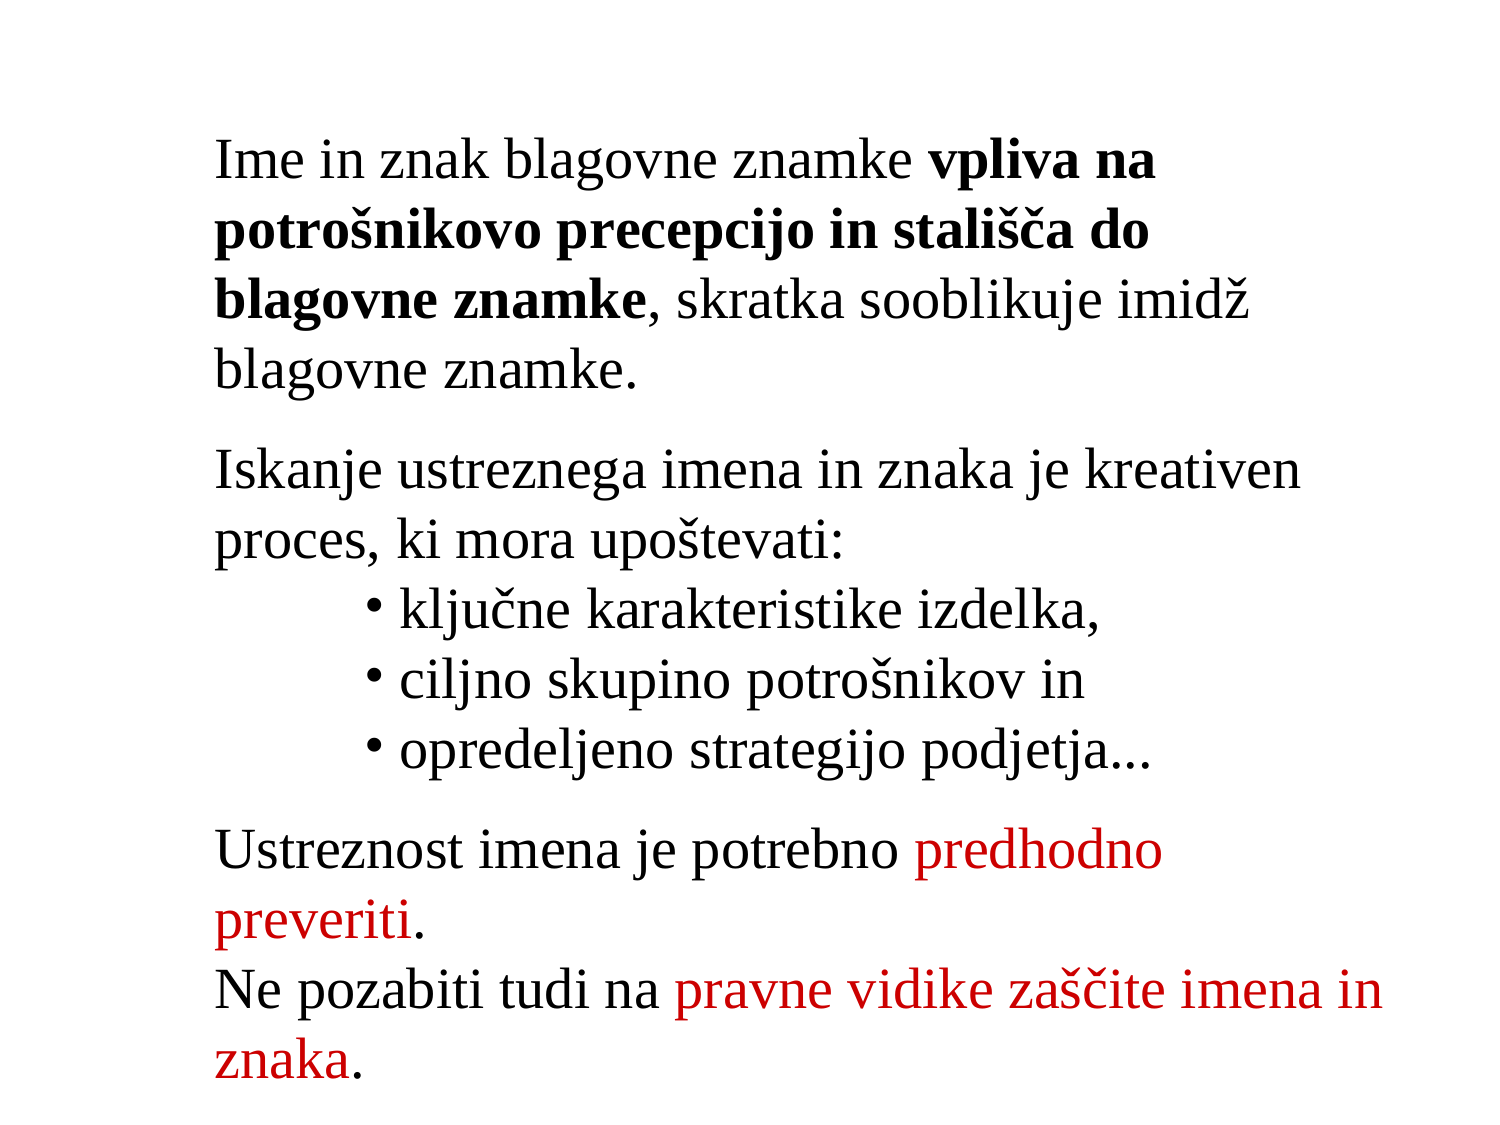

Ime in znak blagovne znamke vpliva na potrošnikovo precepcijo in stališča do blagovne znamke, skratka sooblikuje imidž blagovne znamke.
Iskanje ustreznega imena in znaka je kreativen proces, ki mora upoštevati:
 ključne karakteristike izdelka,
 ciljno skupino potrošnikov in
 opredeljeno strategijo podjetja...
Ustreznost imena je potrebno predhodno preveriti.
Ne pozabiti tudi na pravne vidike zaščite imena in znaka.